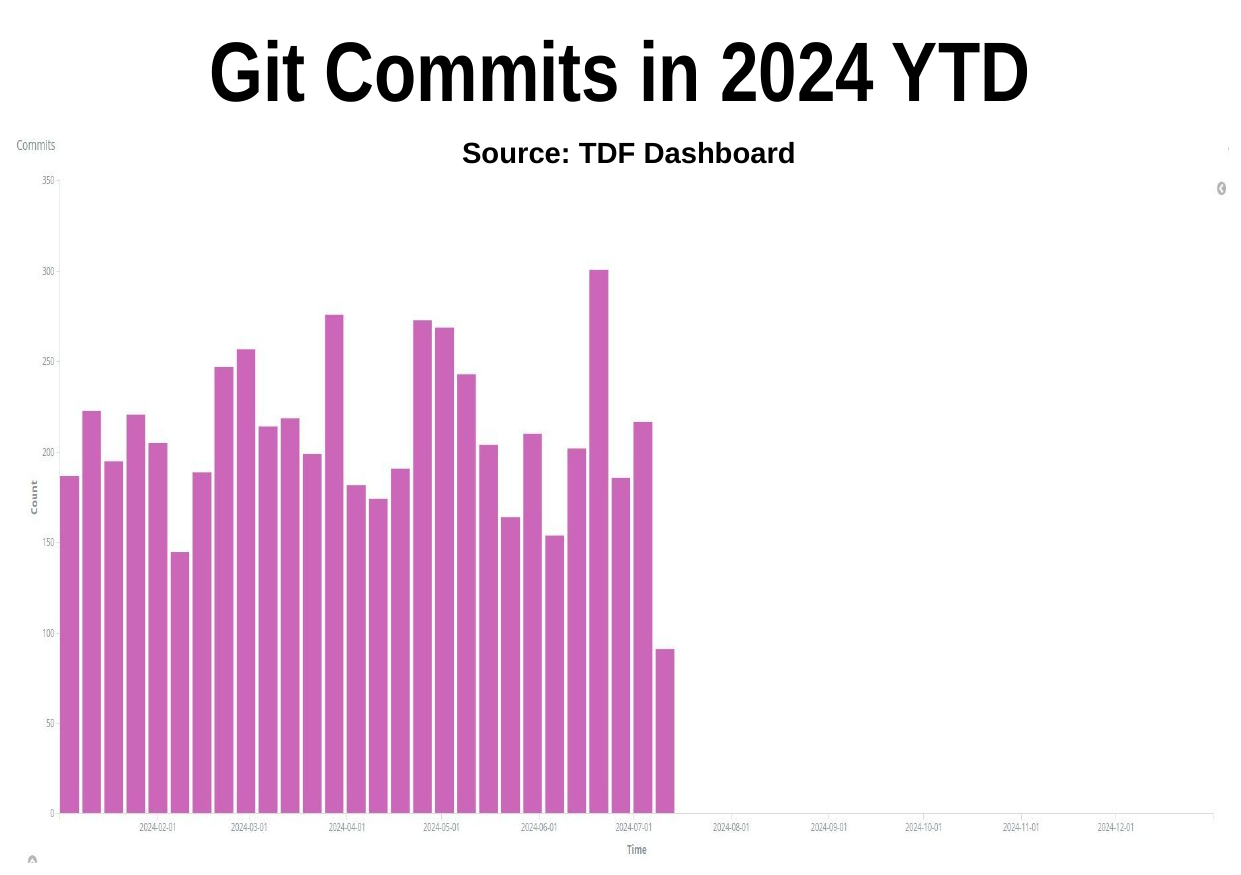

# Git Commits in 2024 YTD
Source: TDF Dashboard